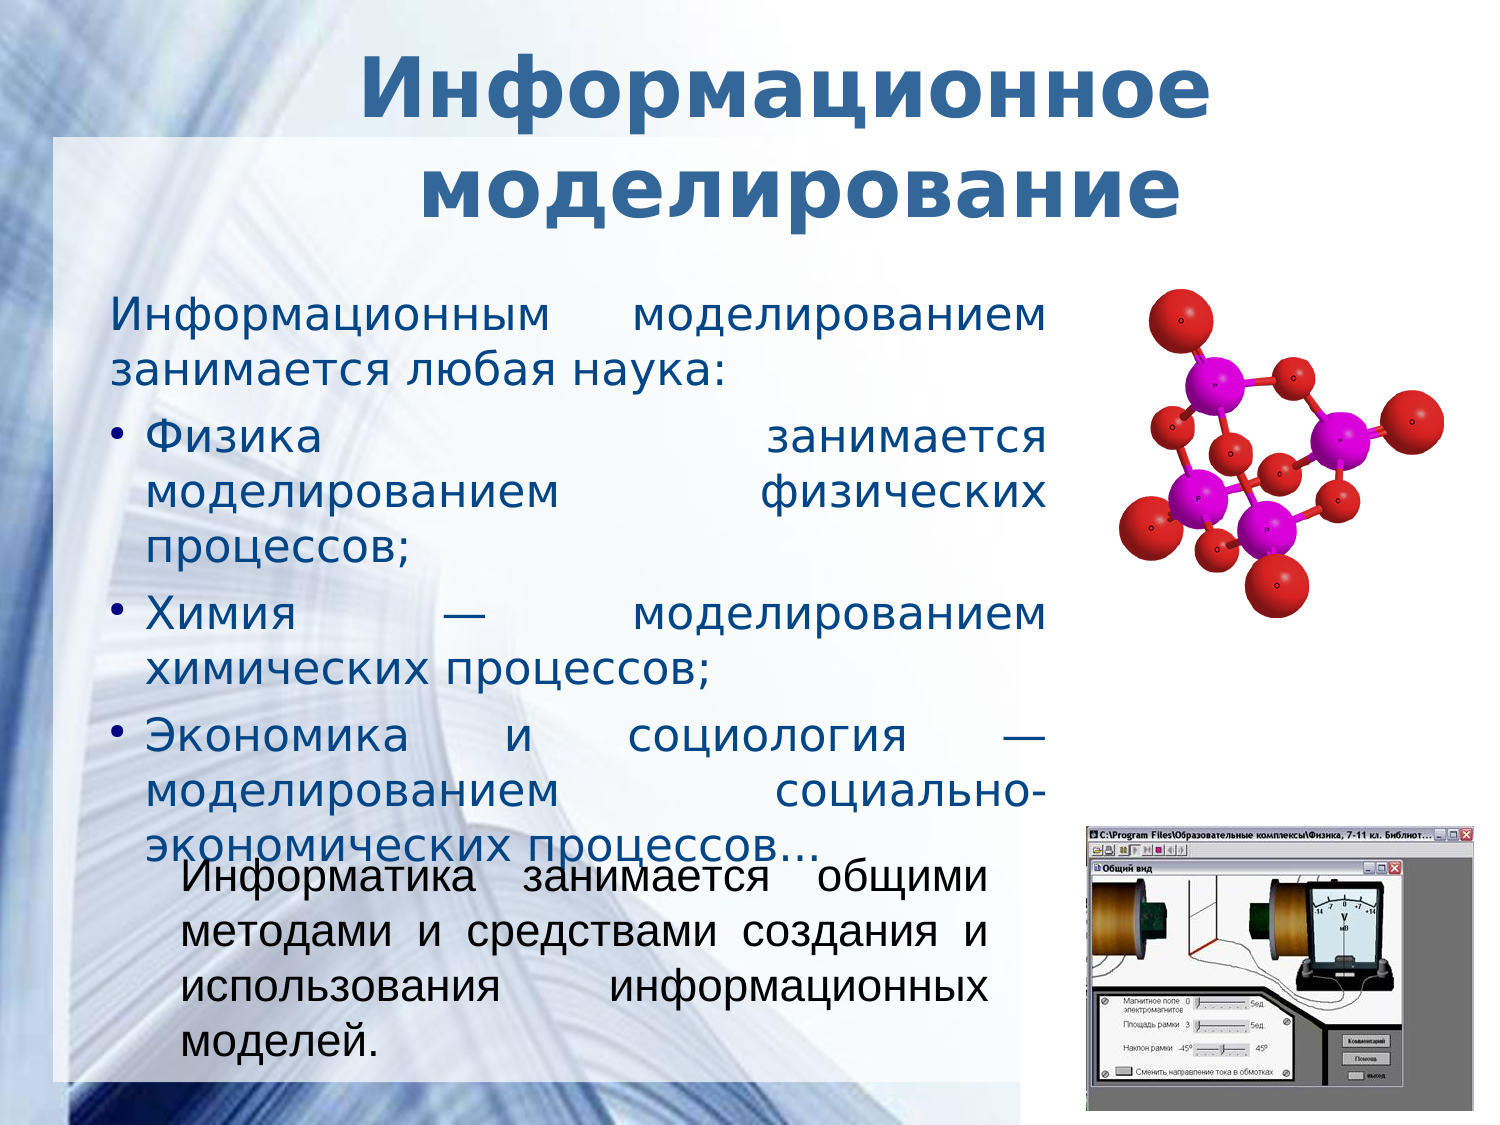

Информационное
моделирование
Информационным моделированием занимается любая наука:
Физика занимается моделированием физических процессов;
Химия — моделированием химических процессов;
Экономика и социология — моделированием социально-экономических процессов...
Информатика занимается общими методами и средствами создания и использования информационных моделей.